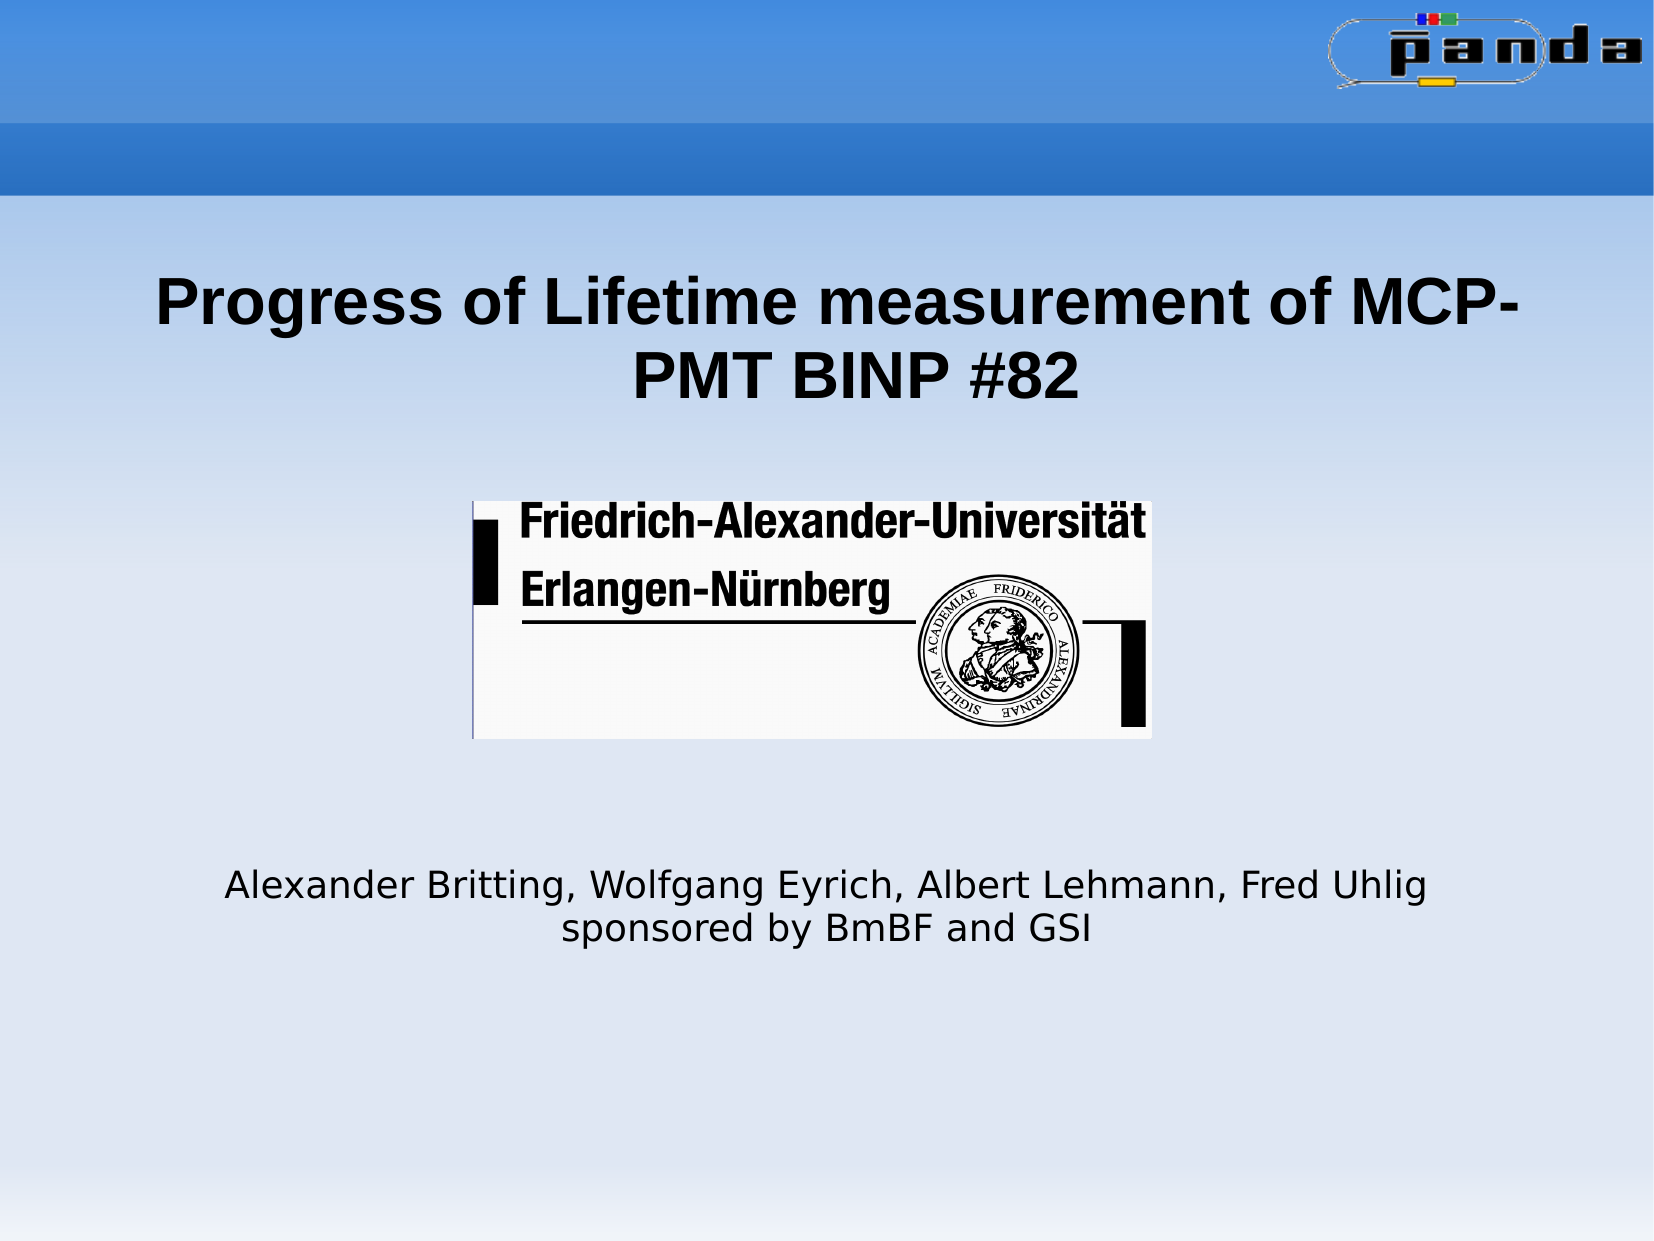

#
Progress of Lifetime measurement of MCP-PMT BINP #82
Alexander Britting, Wolfgang Eyrich, Albert Lehmann, Fred Uhlig
sponsored by BmBF and GSI